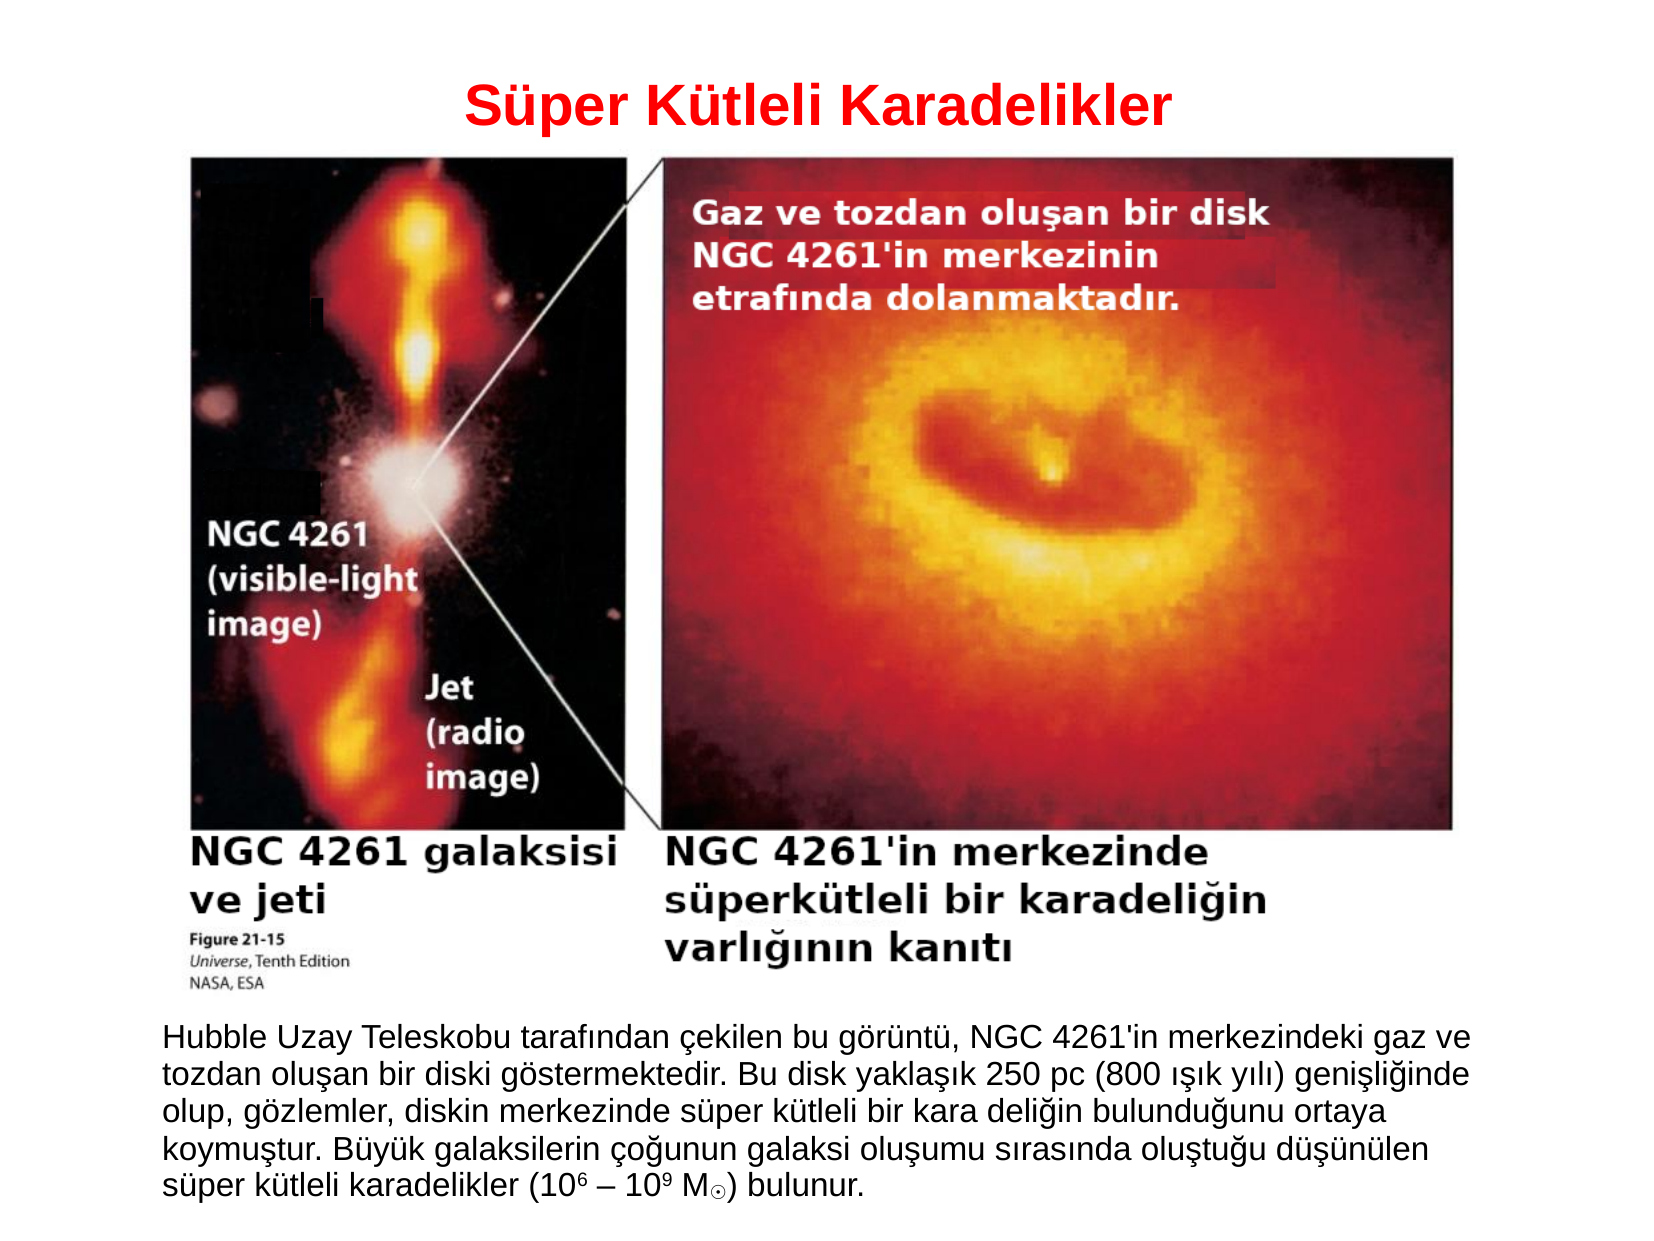

Süper Kütleli Karadelikler
Hubble Uzay Teleskobu tarafından çekilen bu görüntü, NGC 4261'in merkezindeki gaz ve tozdan oluşan bir diski göstermektedir. Bu disk yaklaşık 250 pc (800 ışık yılı) genişliğinde olup, gözlemler, diskin merkezinde süper kütleli bir kara deliğin bulunduğunu ortaya koymuştur. Büyük galaksilerin çoğunun galaksi oluşumu sırasında oluştuğu düşünülen süper kütleli karadelikler (106 – 109 M☉) bulunur.